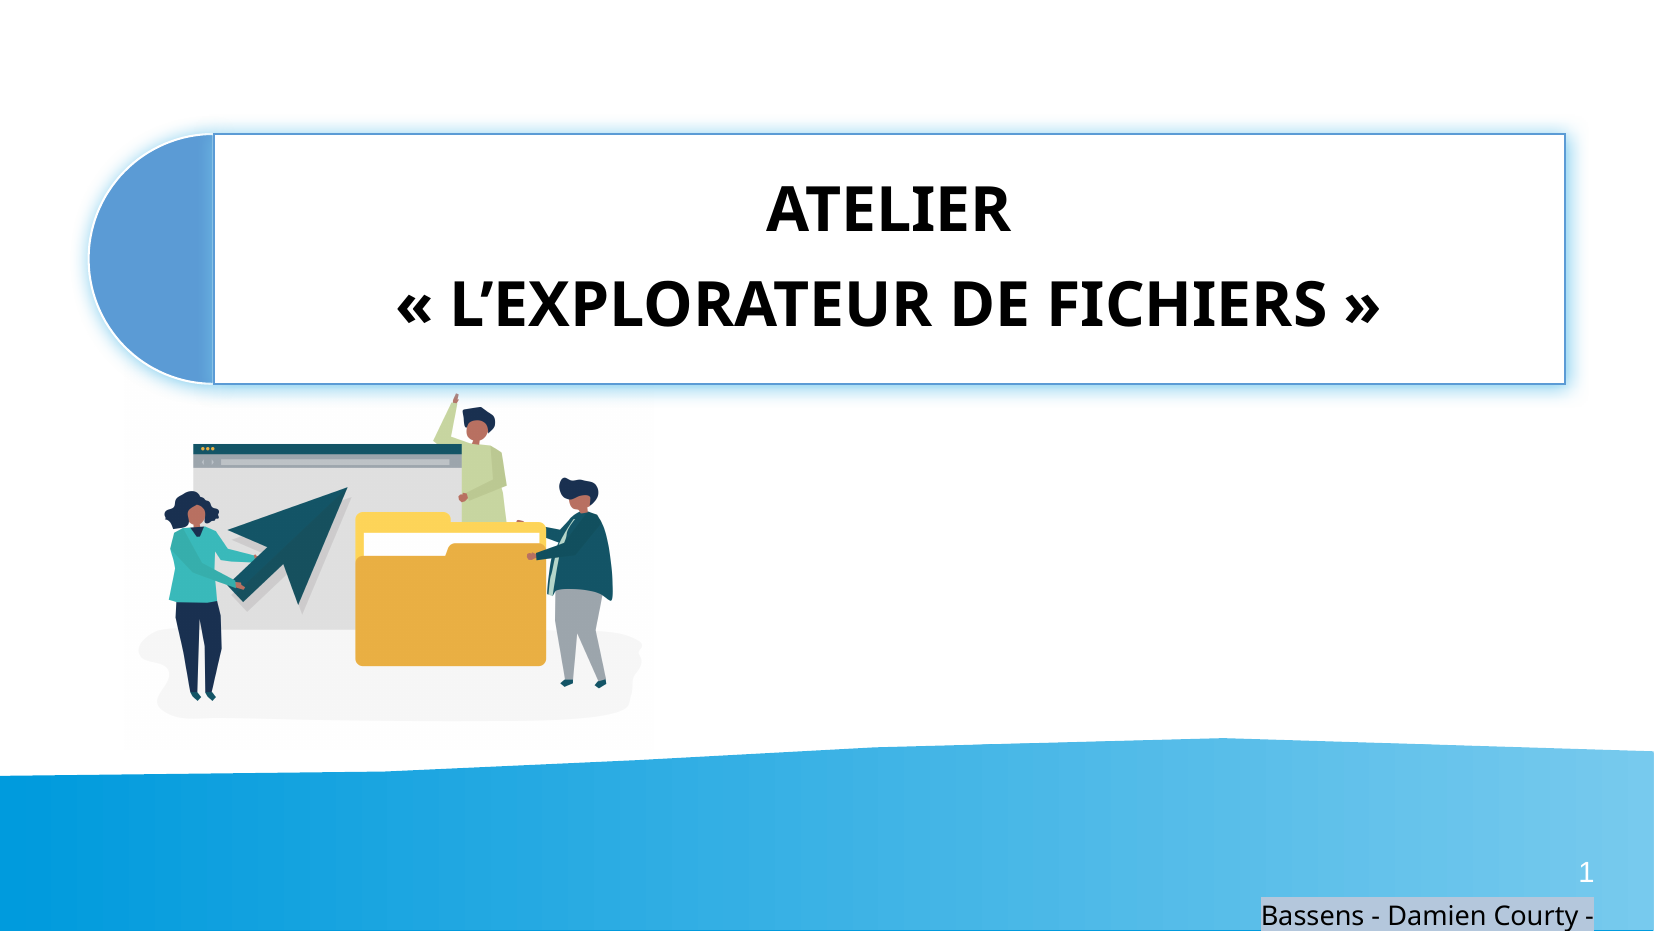

ATELIER
« L’EXPLORATEUR DE FICHIERS »
Bassens - Damien Courty - 2024